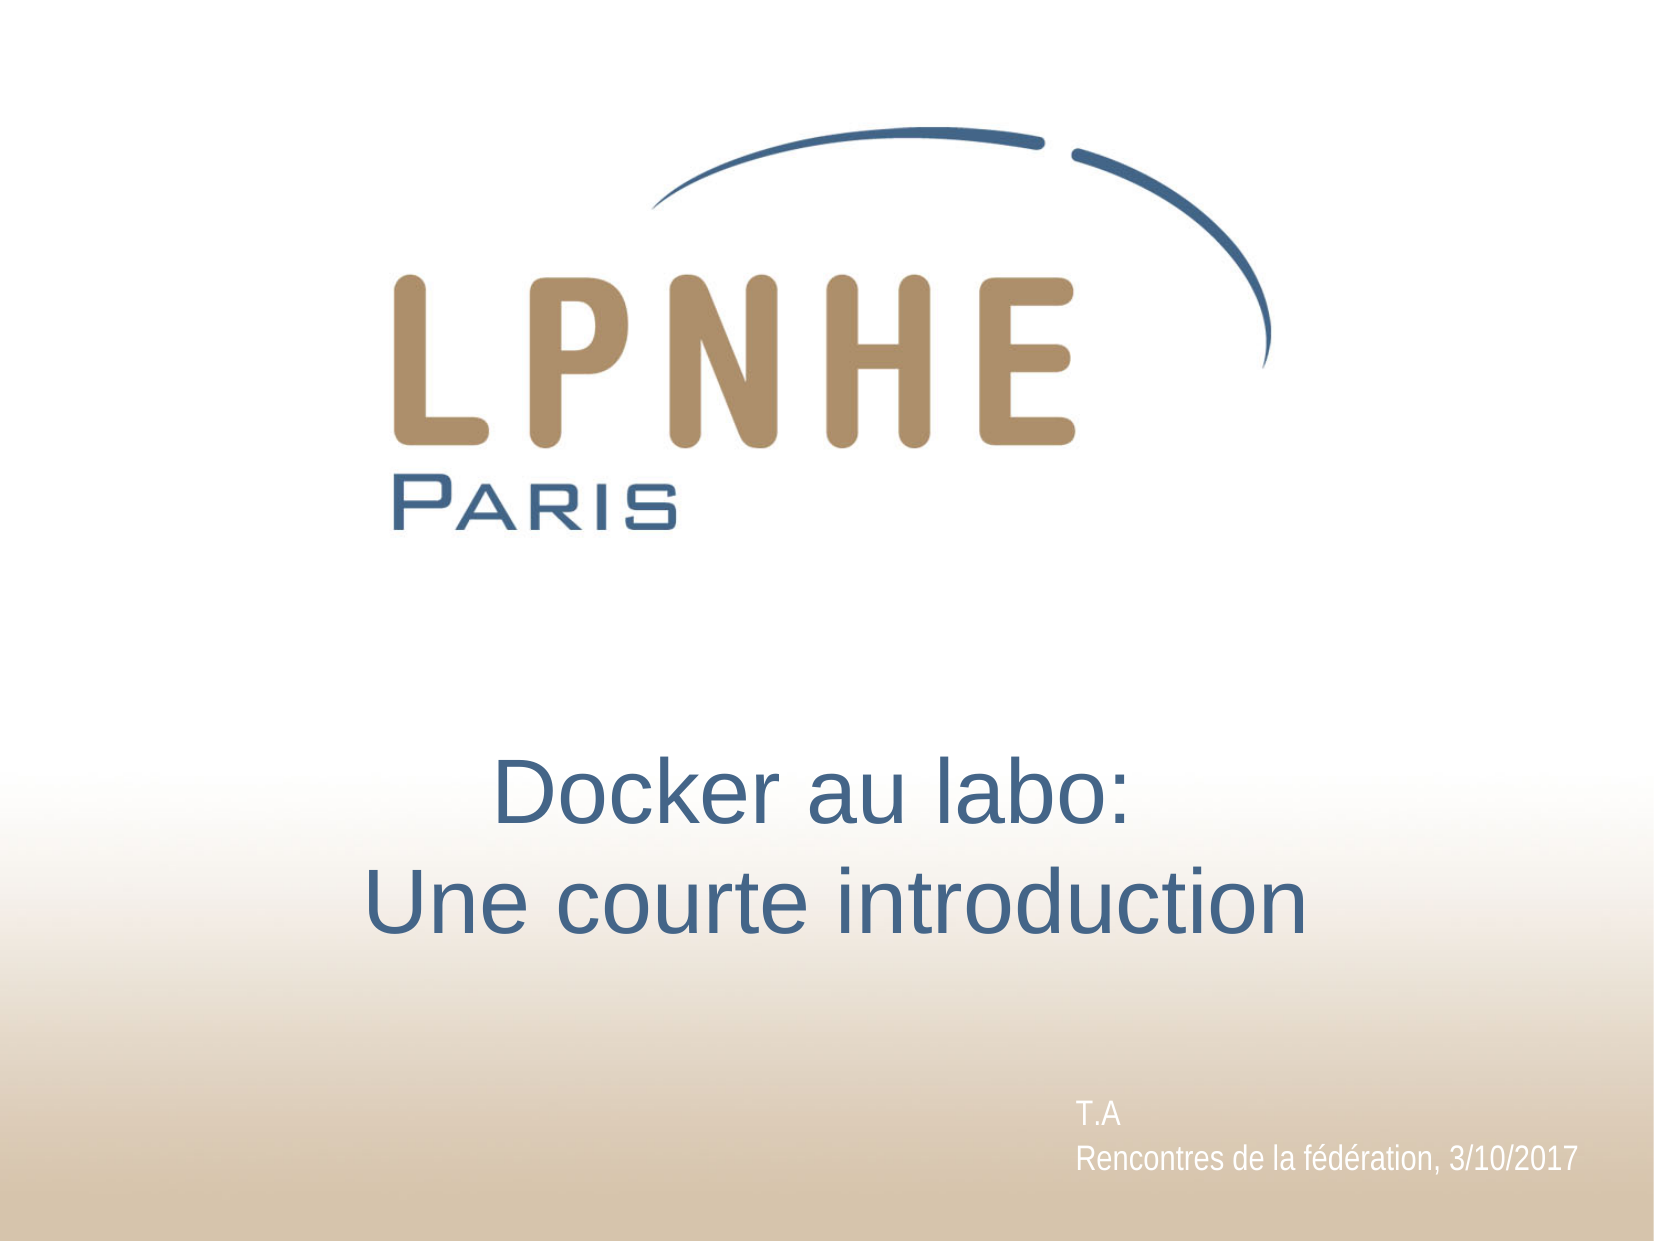

# Docker au labo: Une courte introduction
T.A
Rencontres de la fédération, 3/10/2017